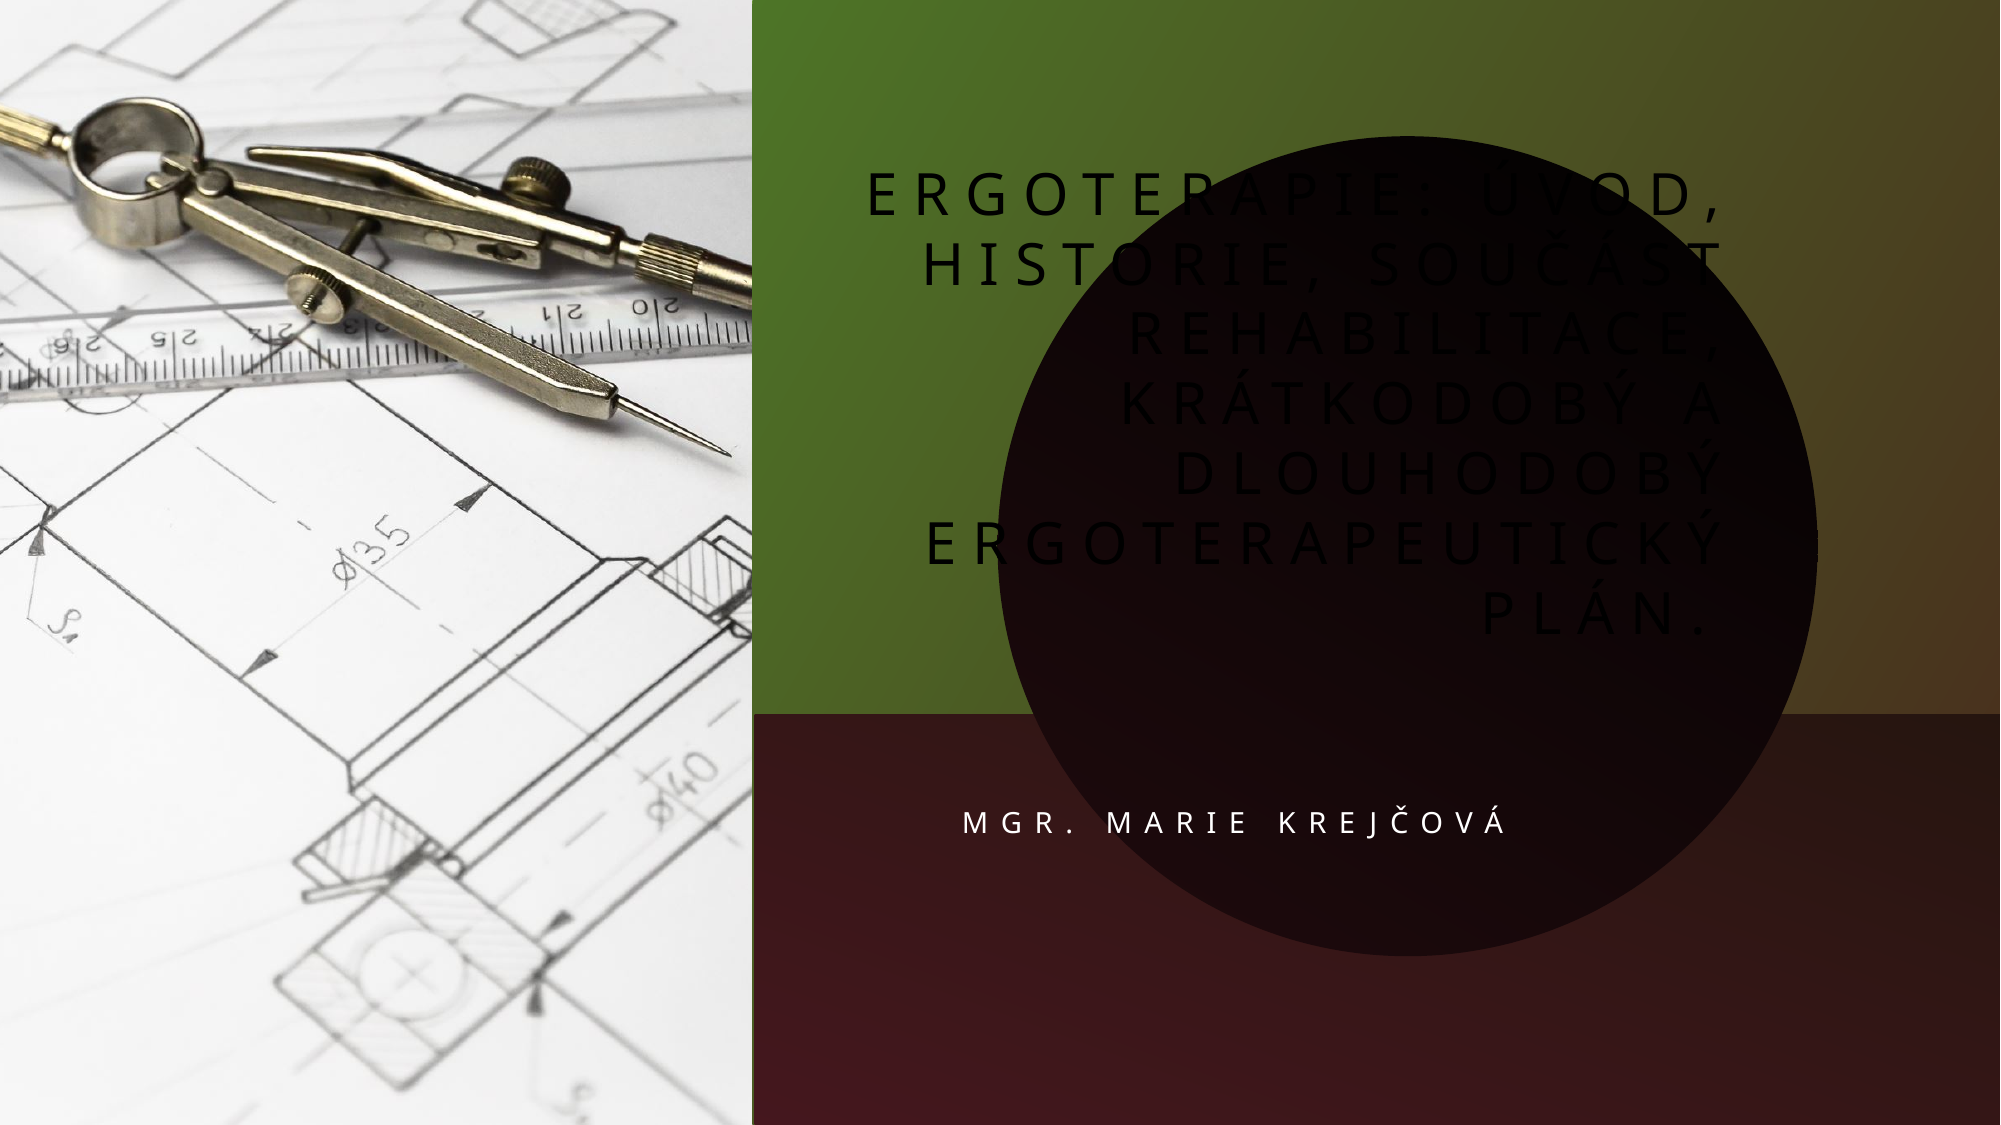

# Ergoterapie: úvod, historie, součást rehabilitace, krátkodobý a dlouhodobý ergoterapeutický plán.
Mgr. Marie krejčová